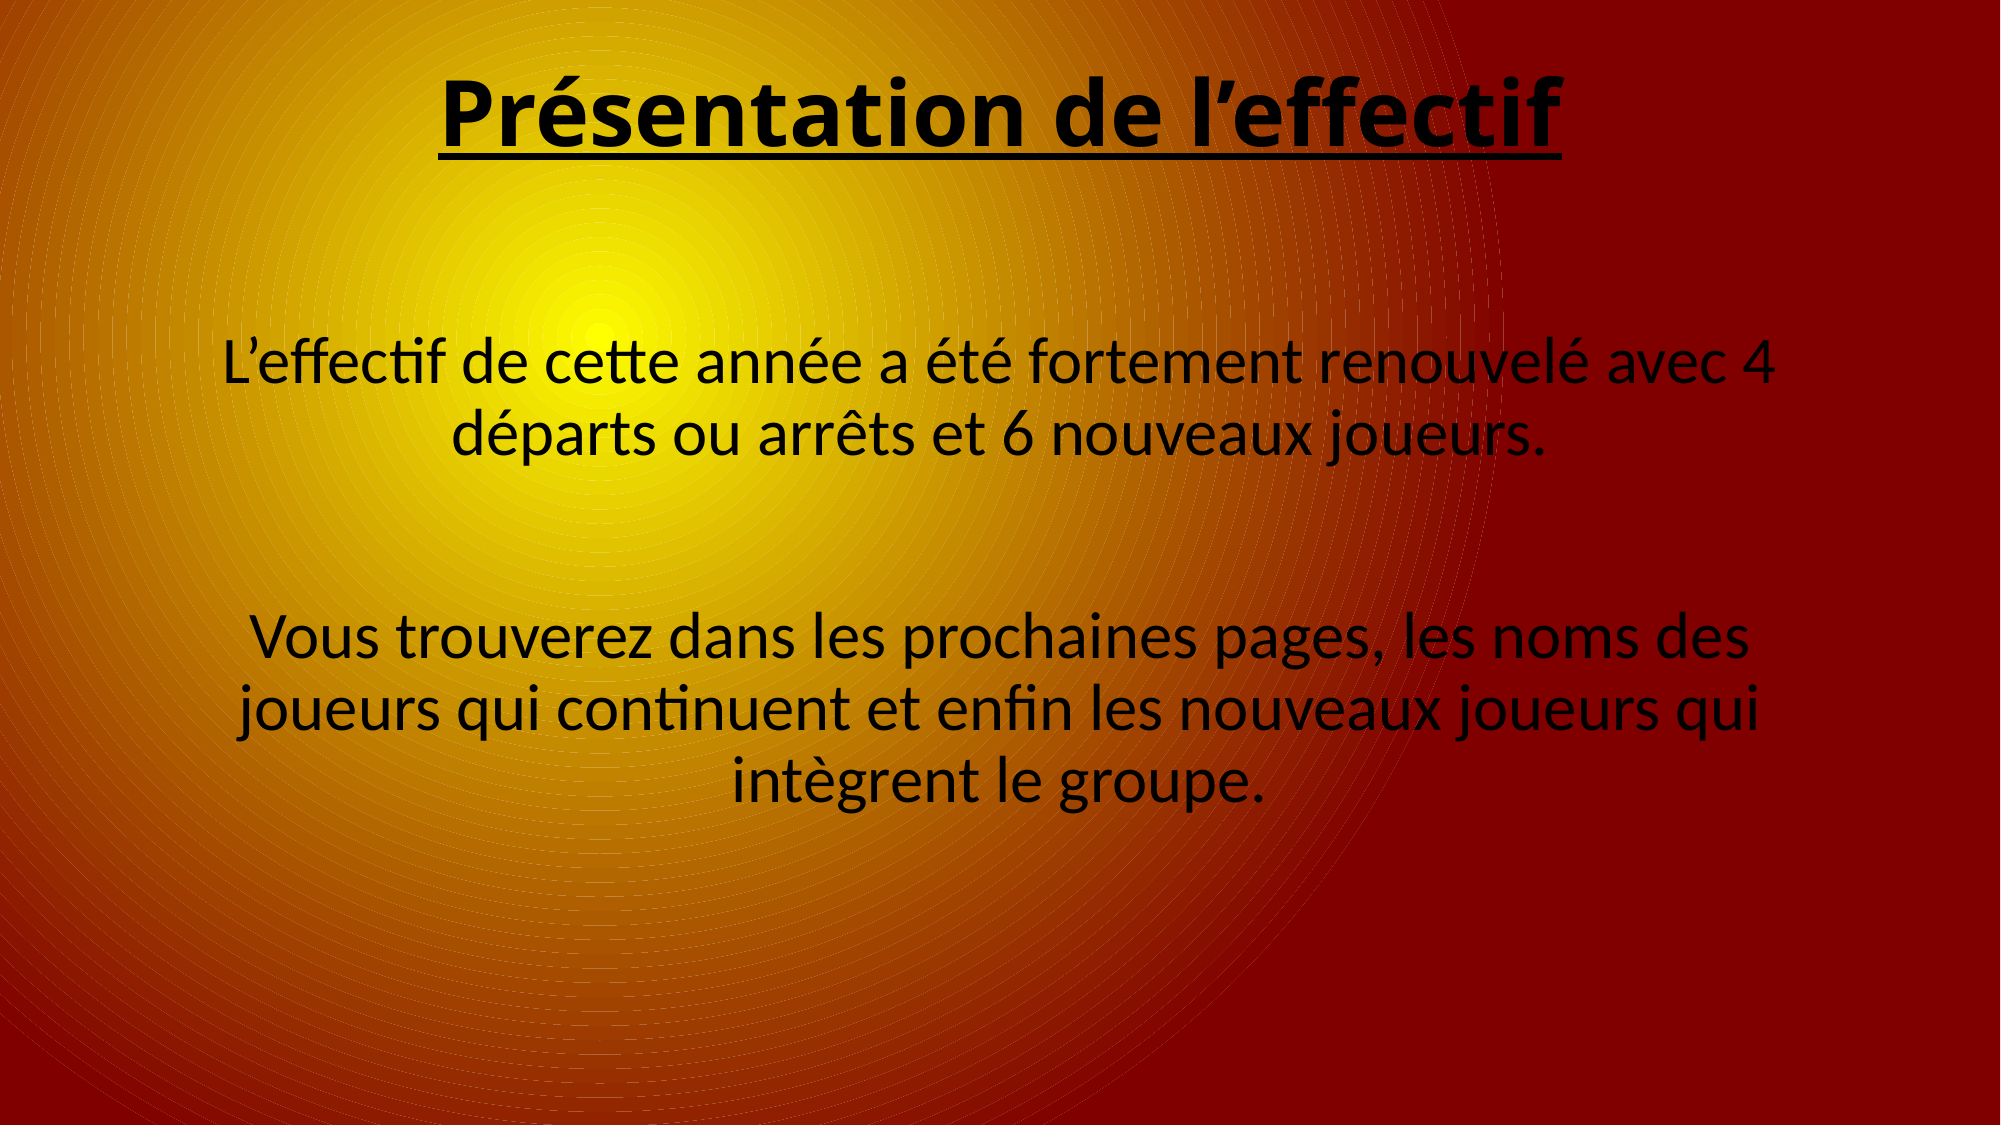

# Présentation de l’effectif
L’effectif de cette année a été fortement renouvelé avec 4 départs ou arrêts et 6 nouveaux joueurs.
Vous trouverez dans les prochaines pages, les noms des joueurs qui continuent et enfin les nouveaux joueurs qui intègrent le groupe.